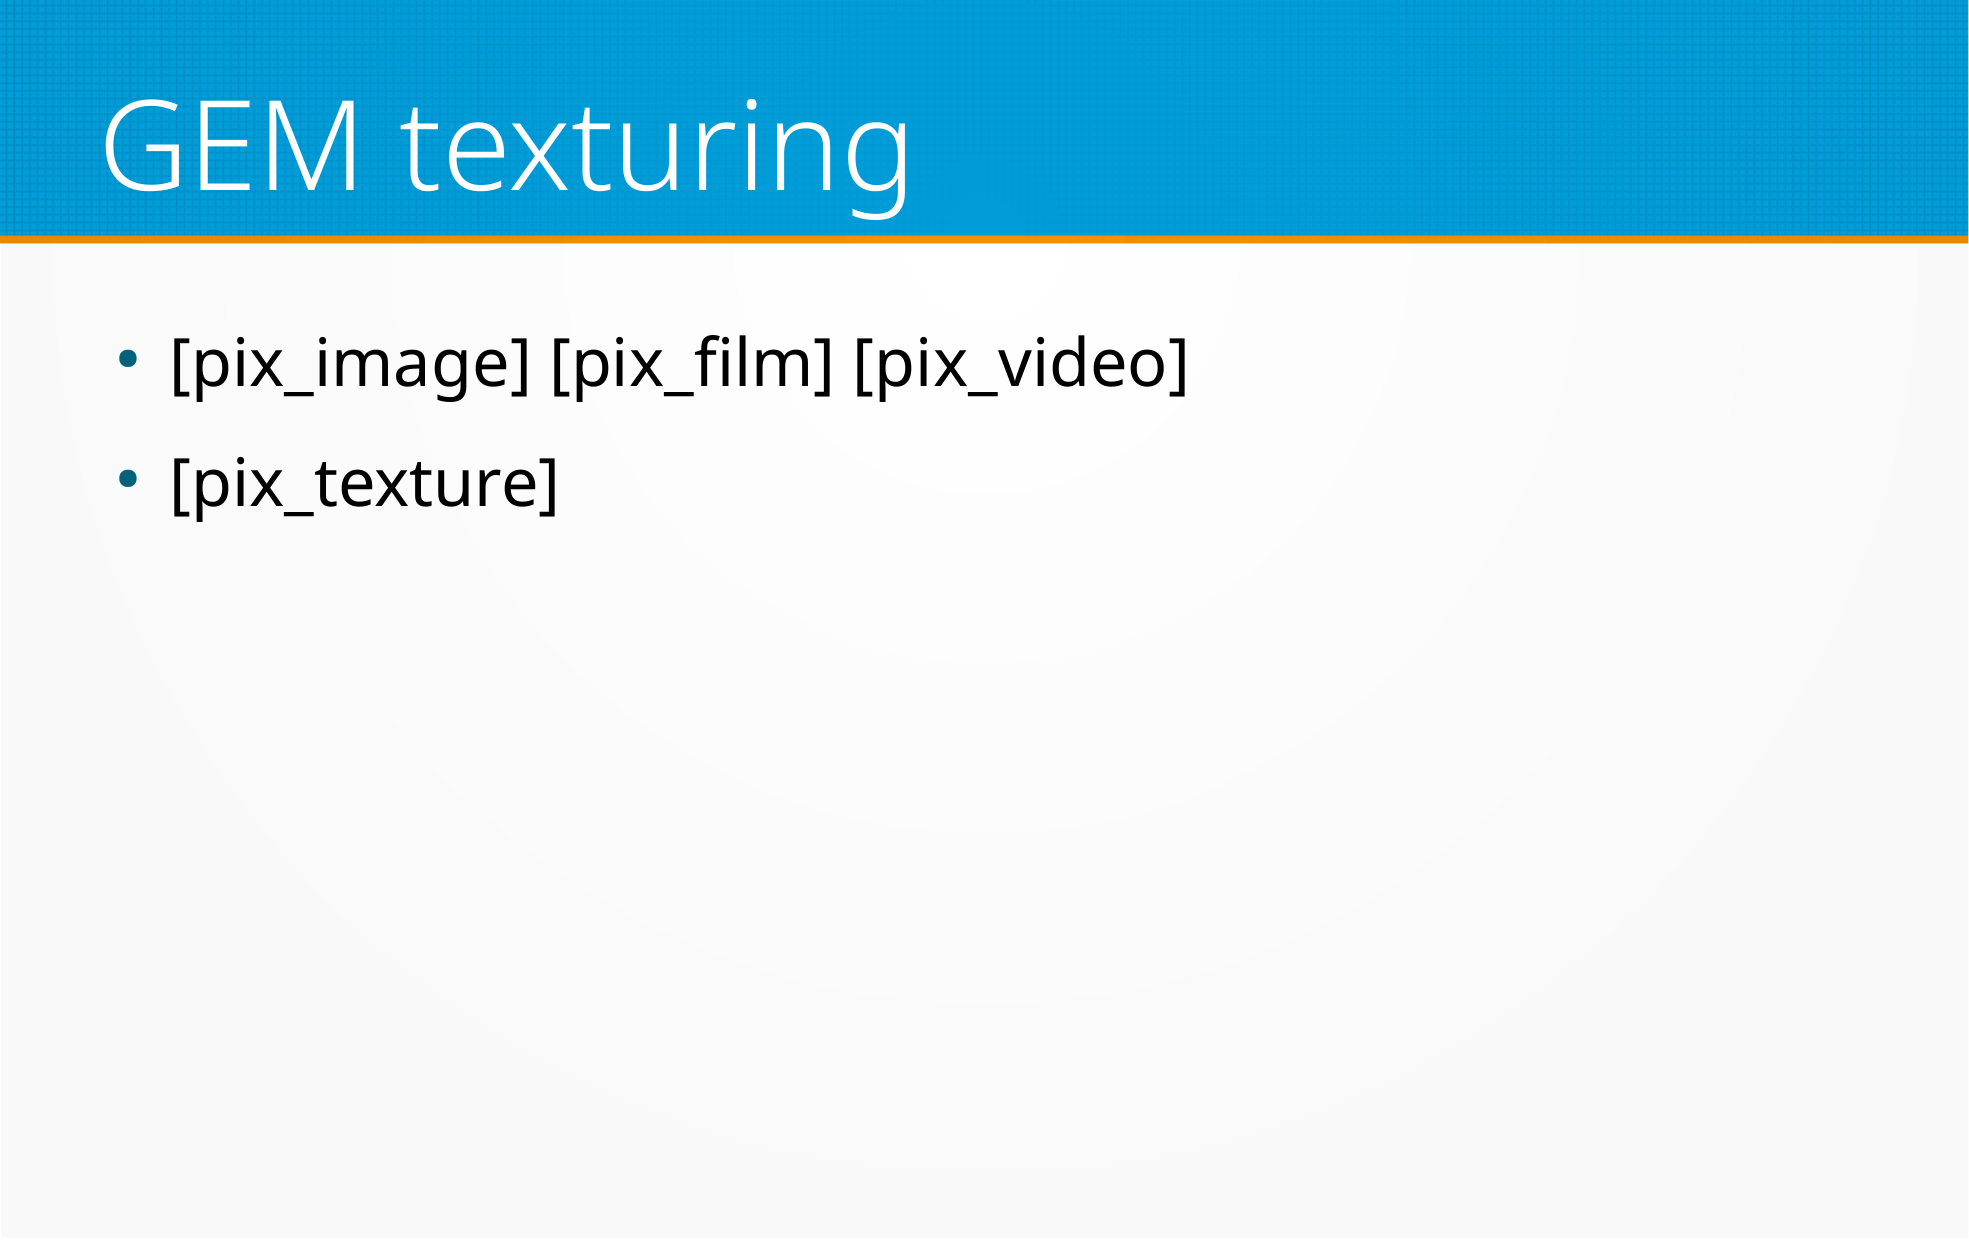

# GEM texturing
[pix_image] [pix_film] [pix_video]
[pix_texture]